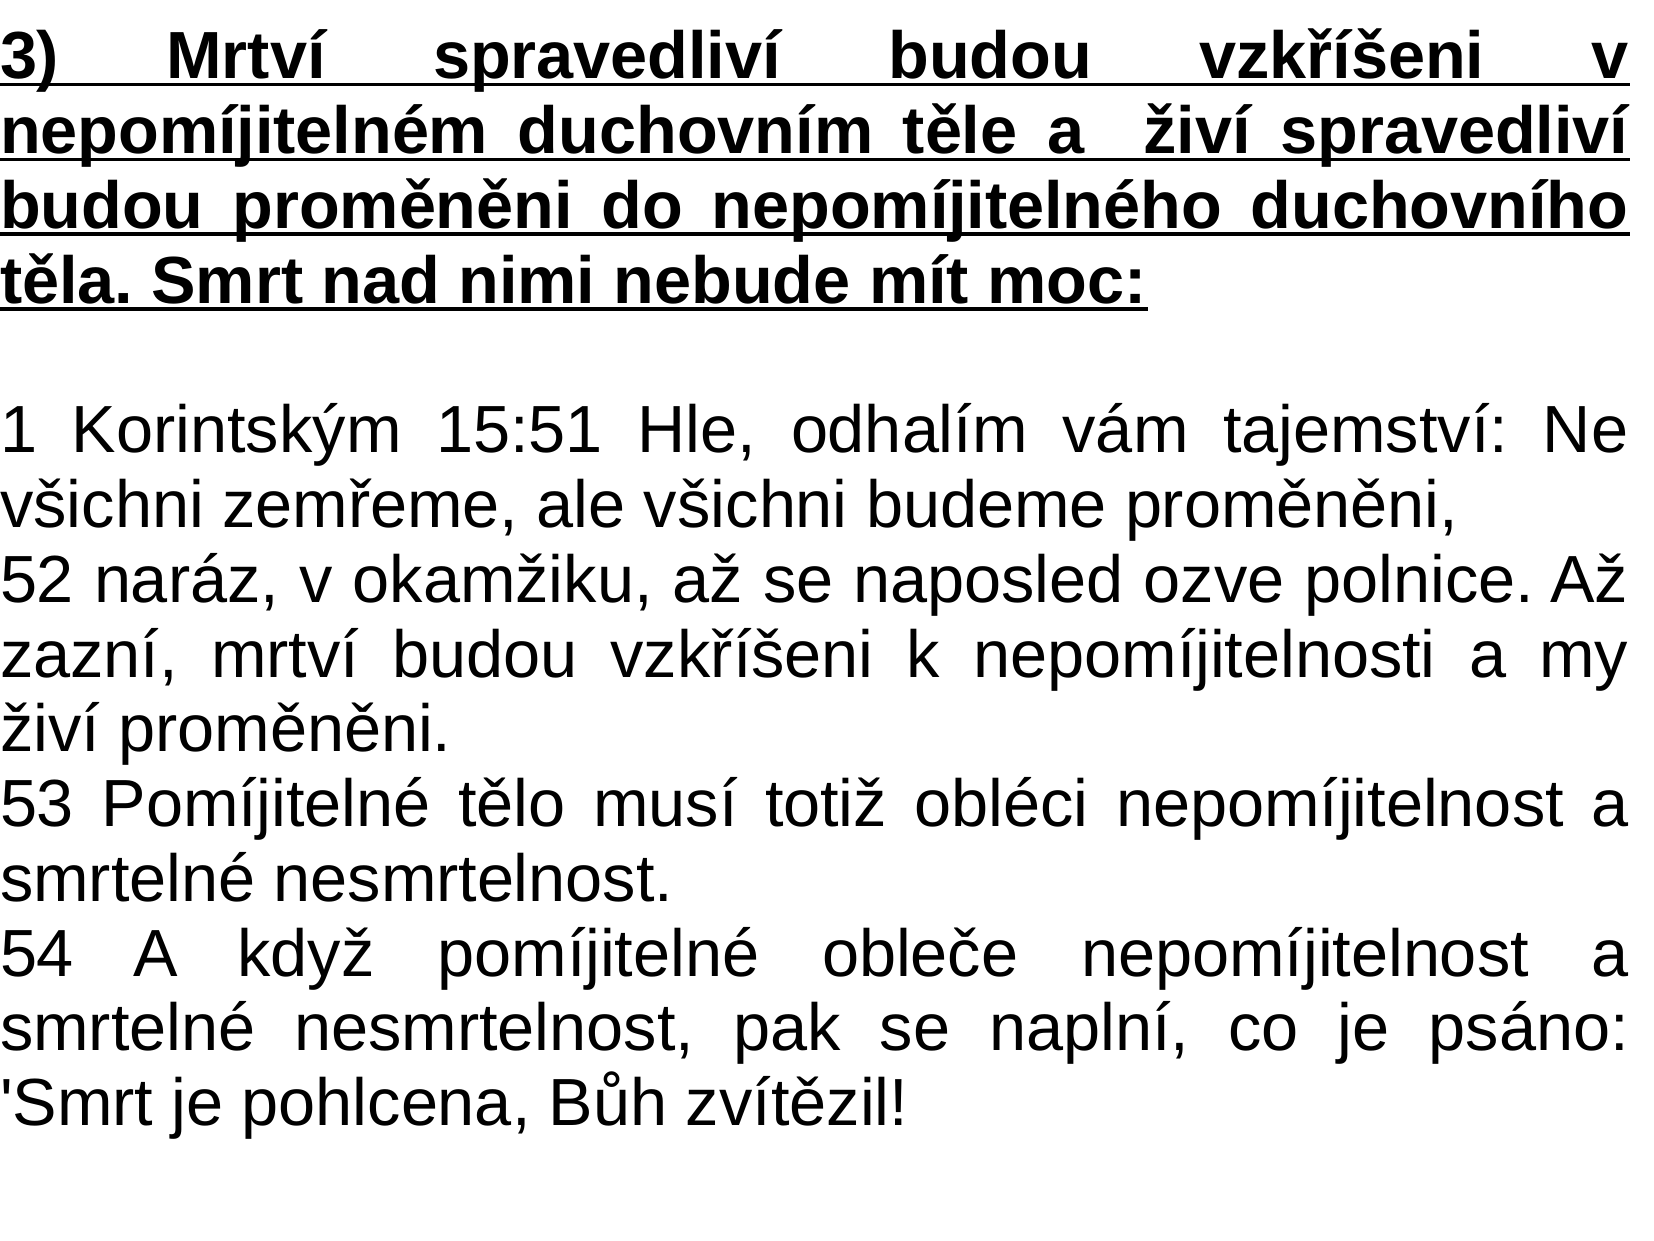

# 3) Mrtví spravedliví budou vzkříšeni v nepomíjitelném duchovním těle a živí spravedliví budou proměněni do nepomíjitelného duchovního těla. Smrt nad nimi nebude mít moc:
1 Korintským 15:51 Hle, odhalím vám tajemství: Ne všichni zemřeme, ale všichni budeme proměněni,
52 naráz, v okamžiku, až se naposled ozve polnice. Až zazní, mrtví budou vzkříšeni k nepomíjitelnosti a my živí proměněni.
53 Pomíjitelné tělo musí totiž obléci nepomíjitelnost a smrtelné nesmrtelnost.
54 A když pomíjitelné obleče nepomíjitelnost a smrtelné nesmrtelnost, pak se naplní, co je psáno: 'Smrt je pohlcena, Bůh zvítězil!